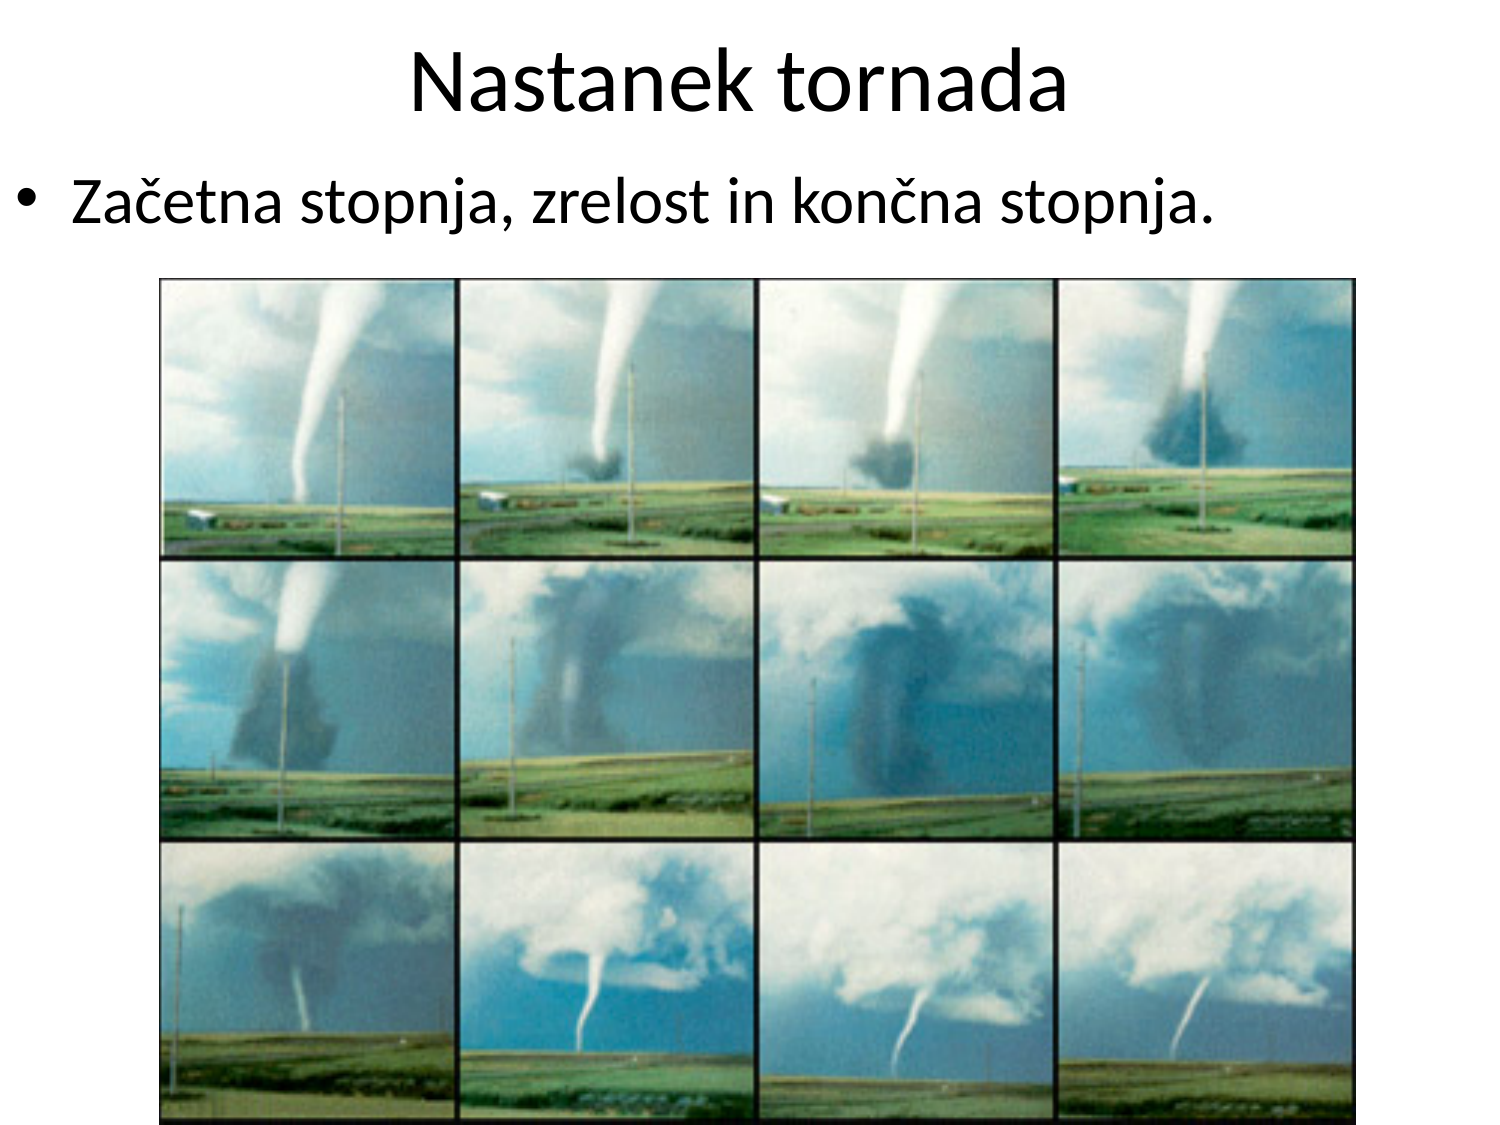

# Nastanek tornada
Začetna stopnja, zrelost in končna stopnja.